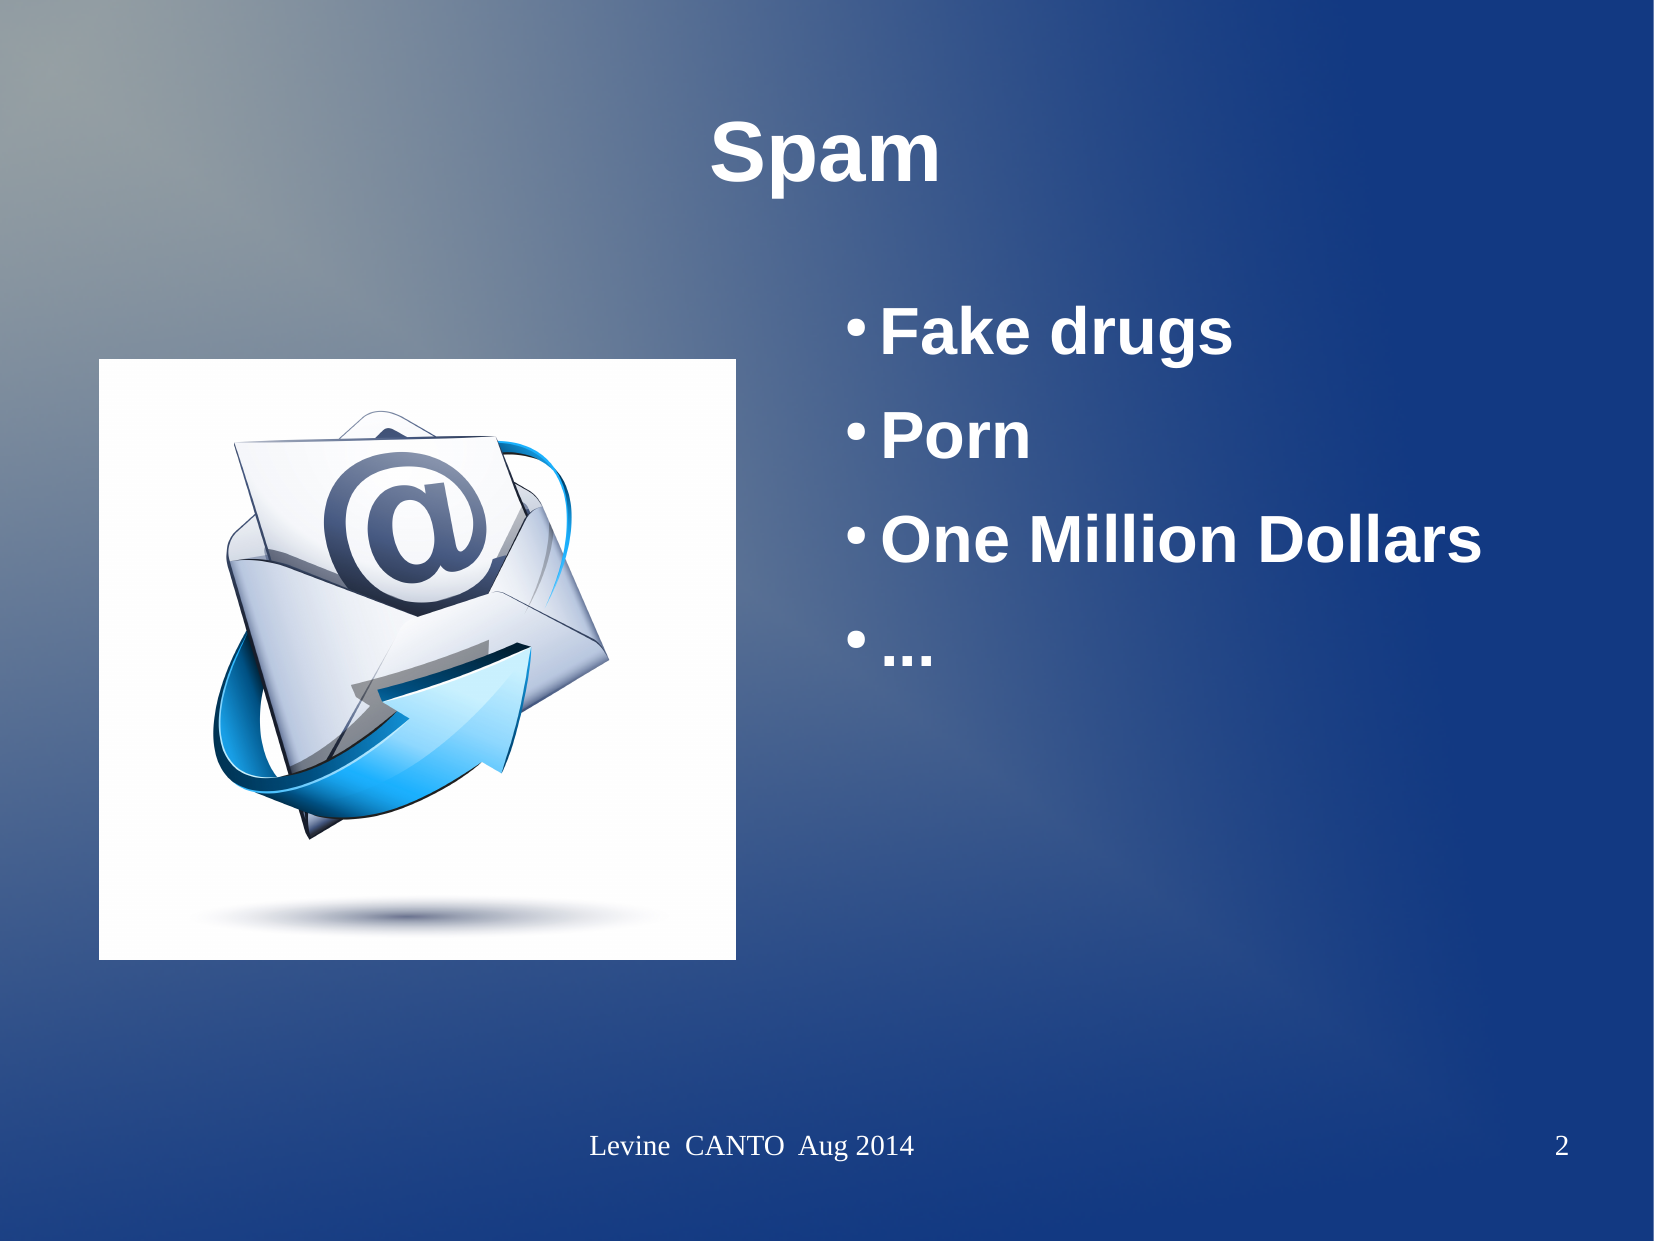

# Spam
Fake drugs
Porn
One Million Dollars
...
Levine CANTO Aug 2014
2